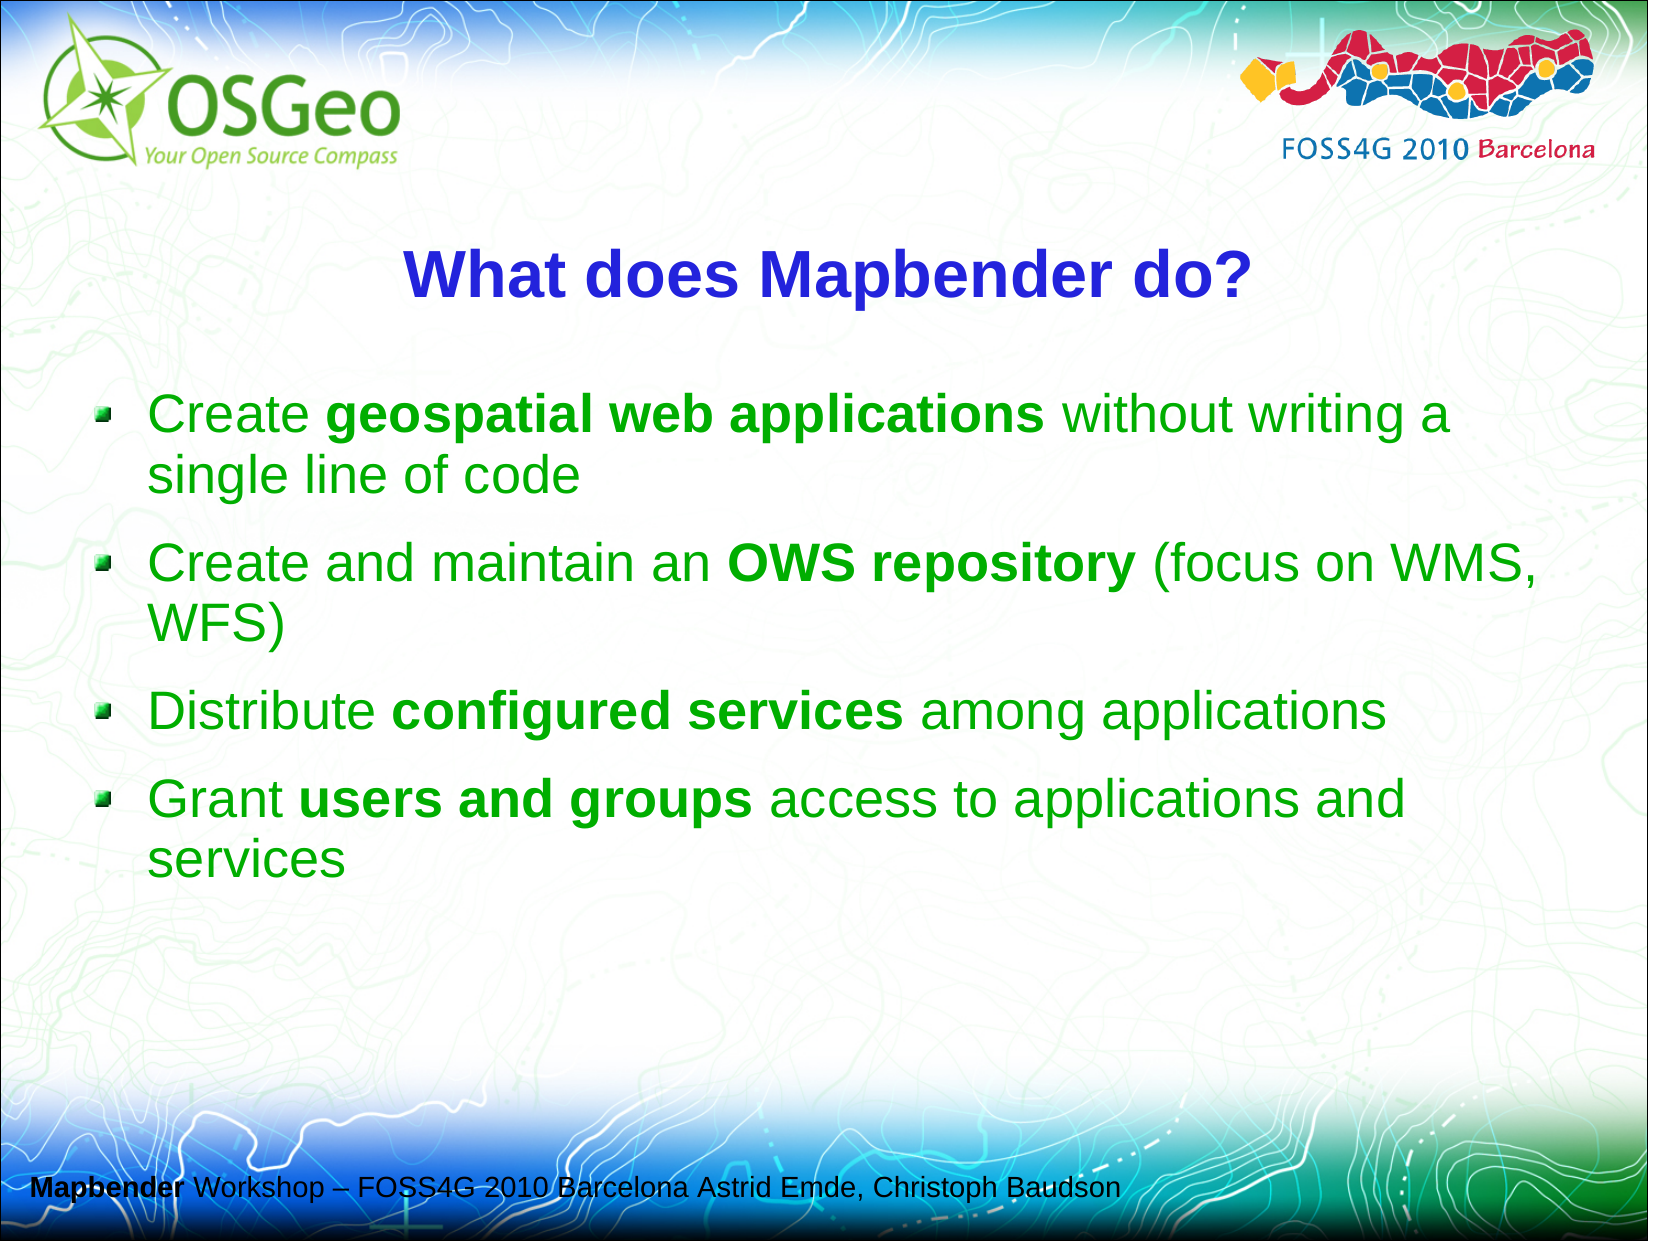

# What does Mapbender do?
Create geospatial web applications without writing a single line of code
Create and maintain an OWS repository (focus on WMS, WFS)
Distribute configured services among applications
Grant users and groups access to applications and services